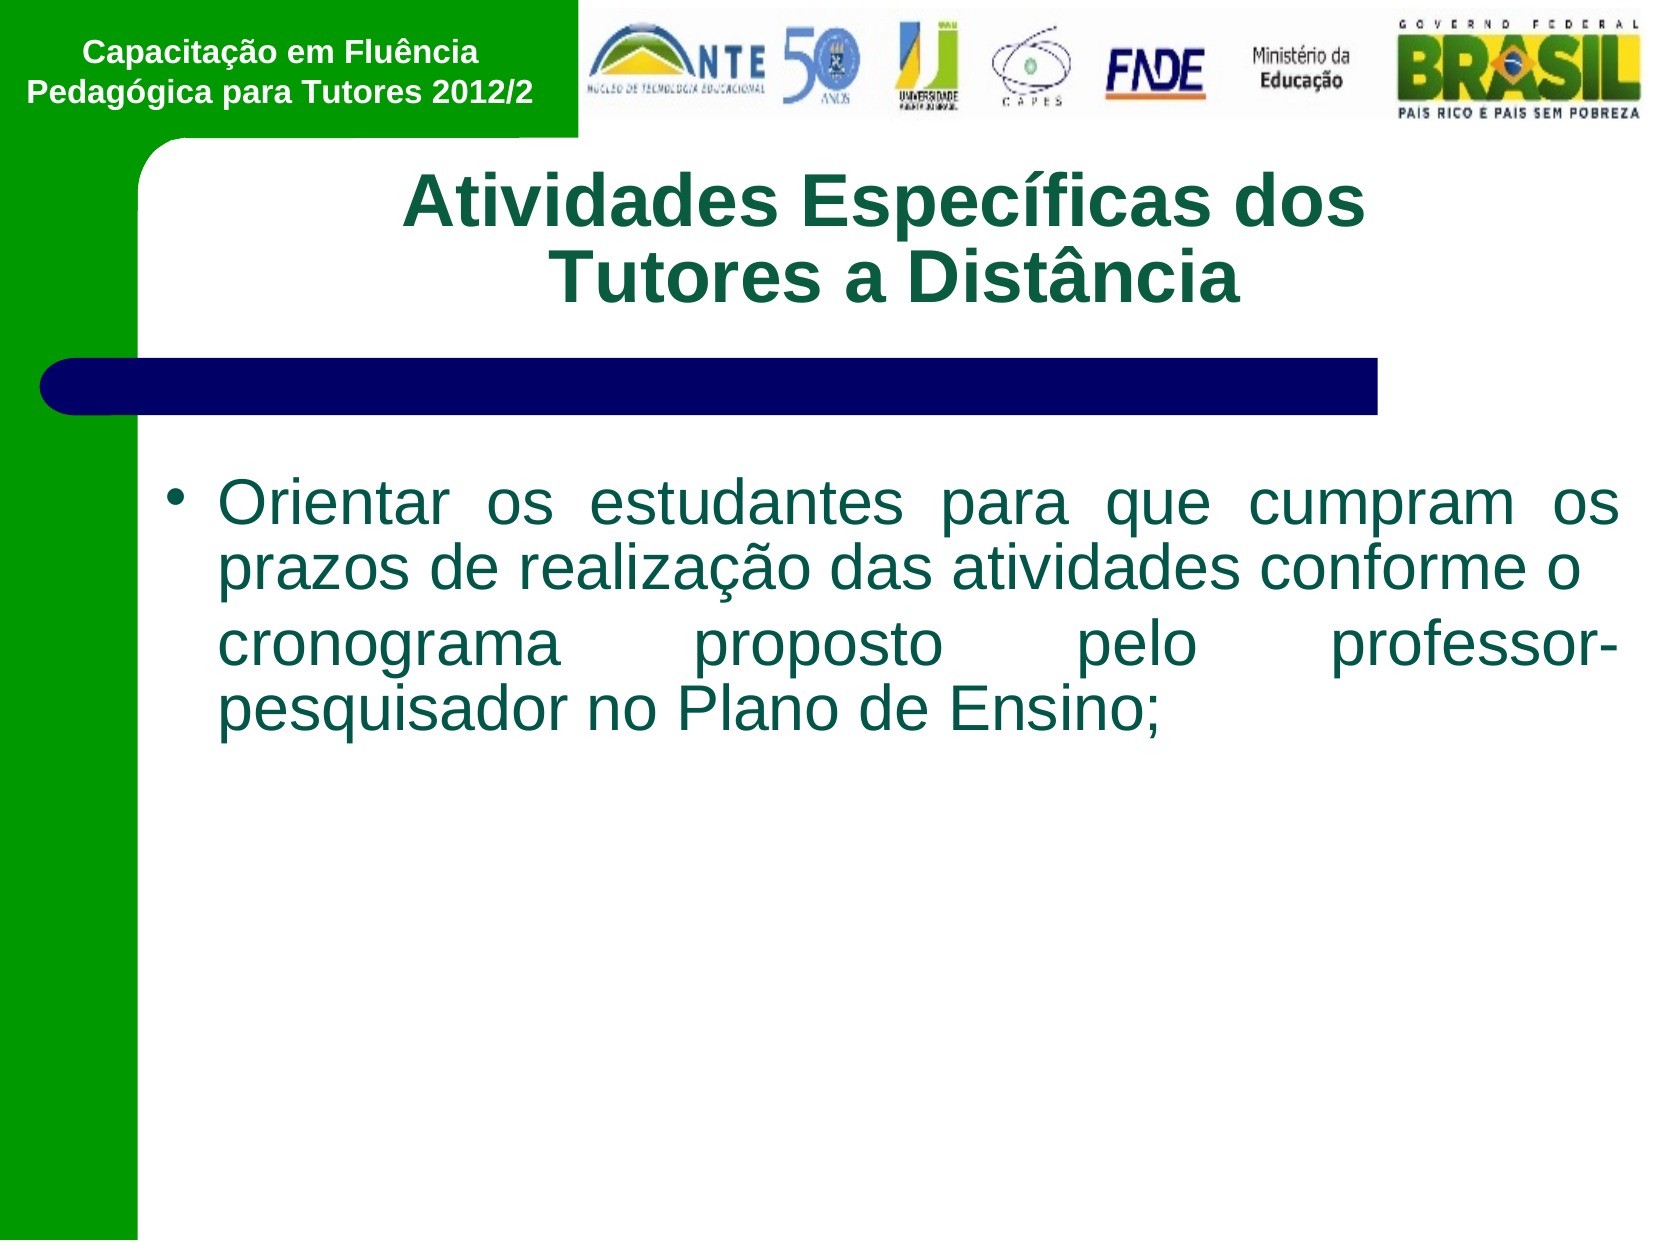

# Atividades Específicas dos Tutores a Distância
Orientar os estudantes para que cumpram os prazos de realização das atividades conforme o
cronograma proposto pelo professor-pesquisador no Plano de Ensino;